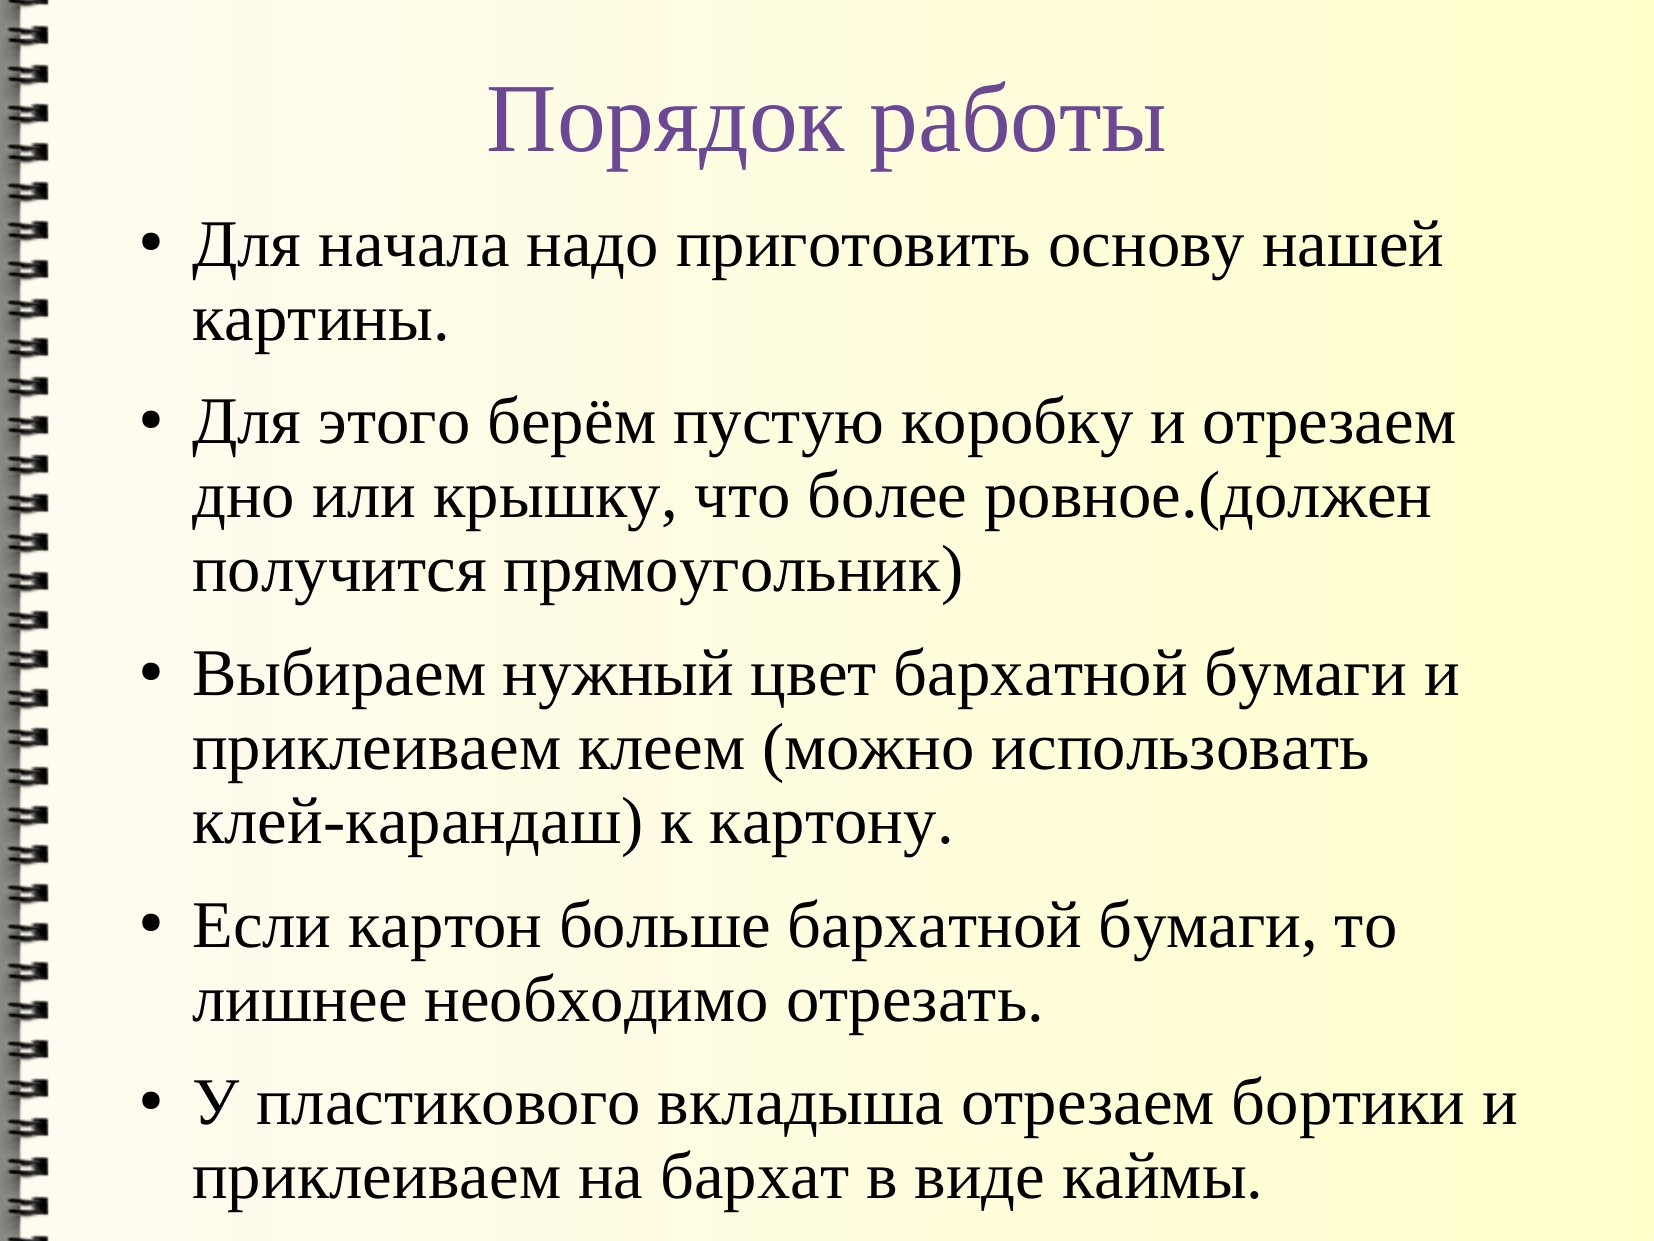

# Порядок работы
Для начала надо приготовить основу нашей картины.
Для этого берём пустую коробку и отрезаем дно или крышку, что более ровное.(должен получится прямоугольник)
Выбираем нужный цвет бархатной бумаги и приклеиваем клеем (можно использовать клей-карандаш) к картону.
Если картон больше бархатной бумаги, то лишнее необходимо отрезать.
У пластикового вкладыша отрезаем бортики и приклеиваем на бархат в виде каймы.